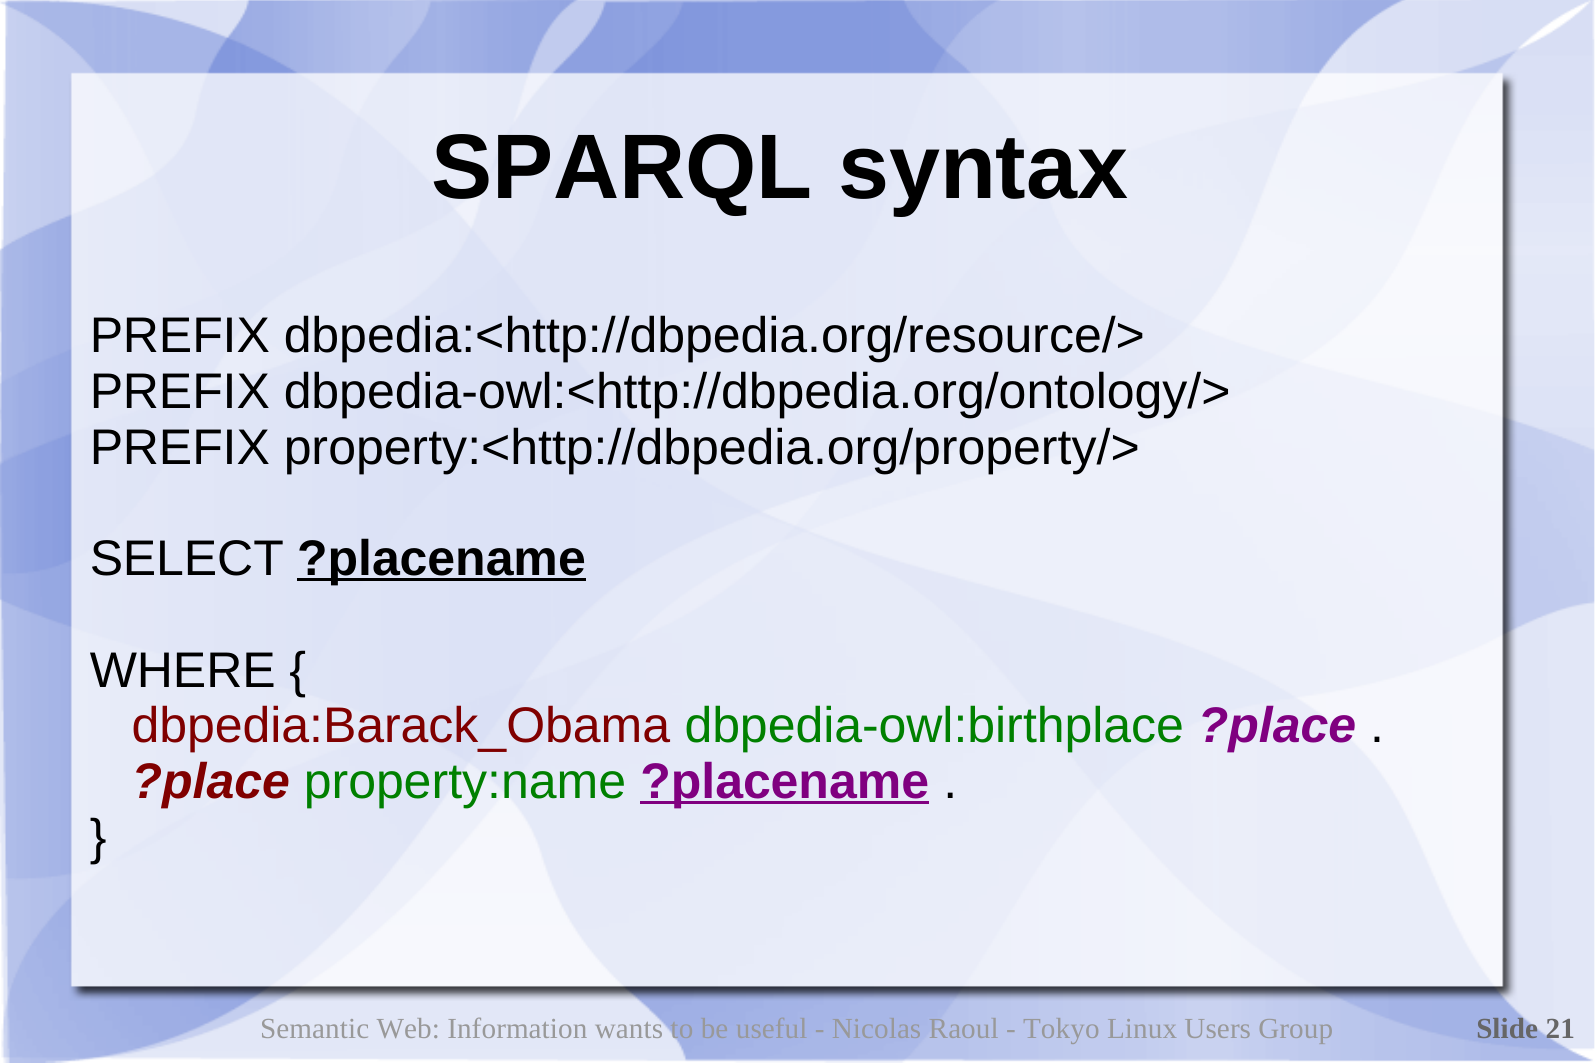

# SPARQL syntax
PREFIX dbpedia:<http://dbpedia.org/resource/>
PREFIX dbpedia-owl:<http://dbpedia.org/ontology/>
PREFIX property:<http://dbpedia.org/property/>
SELECT ?placename
WHERE {
 dbpedia:Barack_Obama dbpedia-owl:birthplace ?place .
 ?place property:name ?placename .
}
Semantic Web: Information wants to be useful - Nicolas Raoul - Tokyo Linux Users Group
21